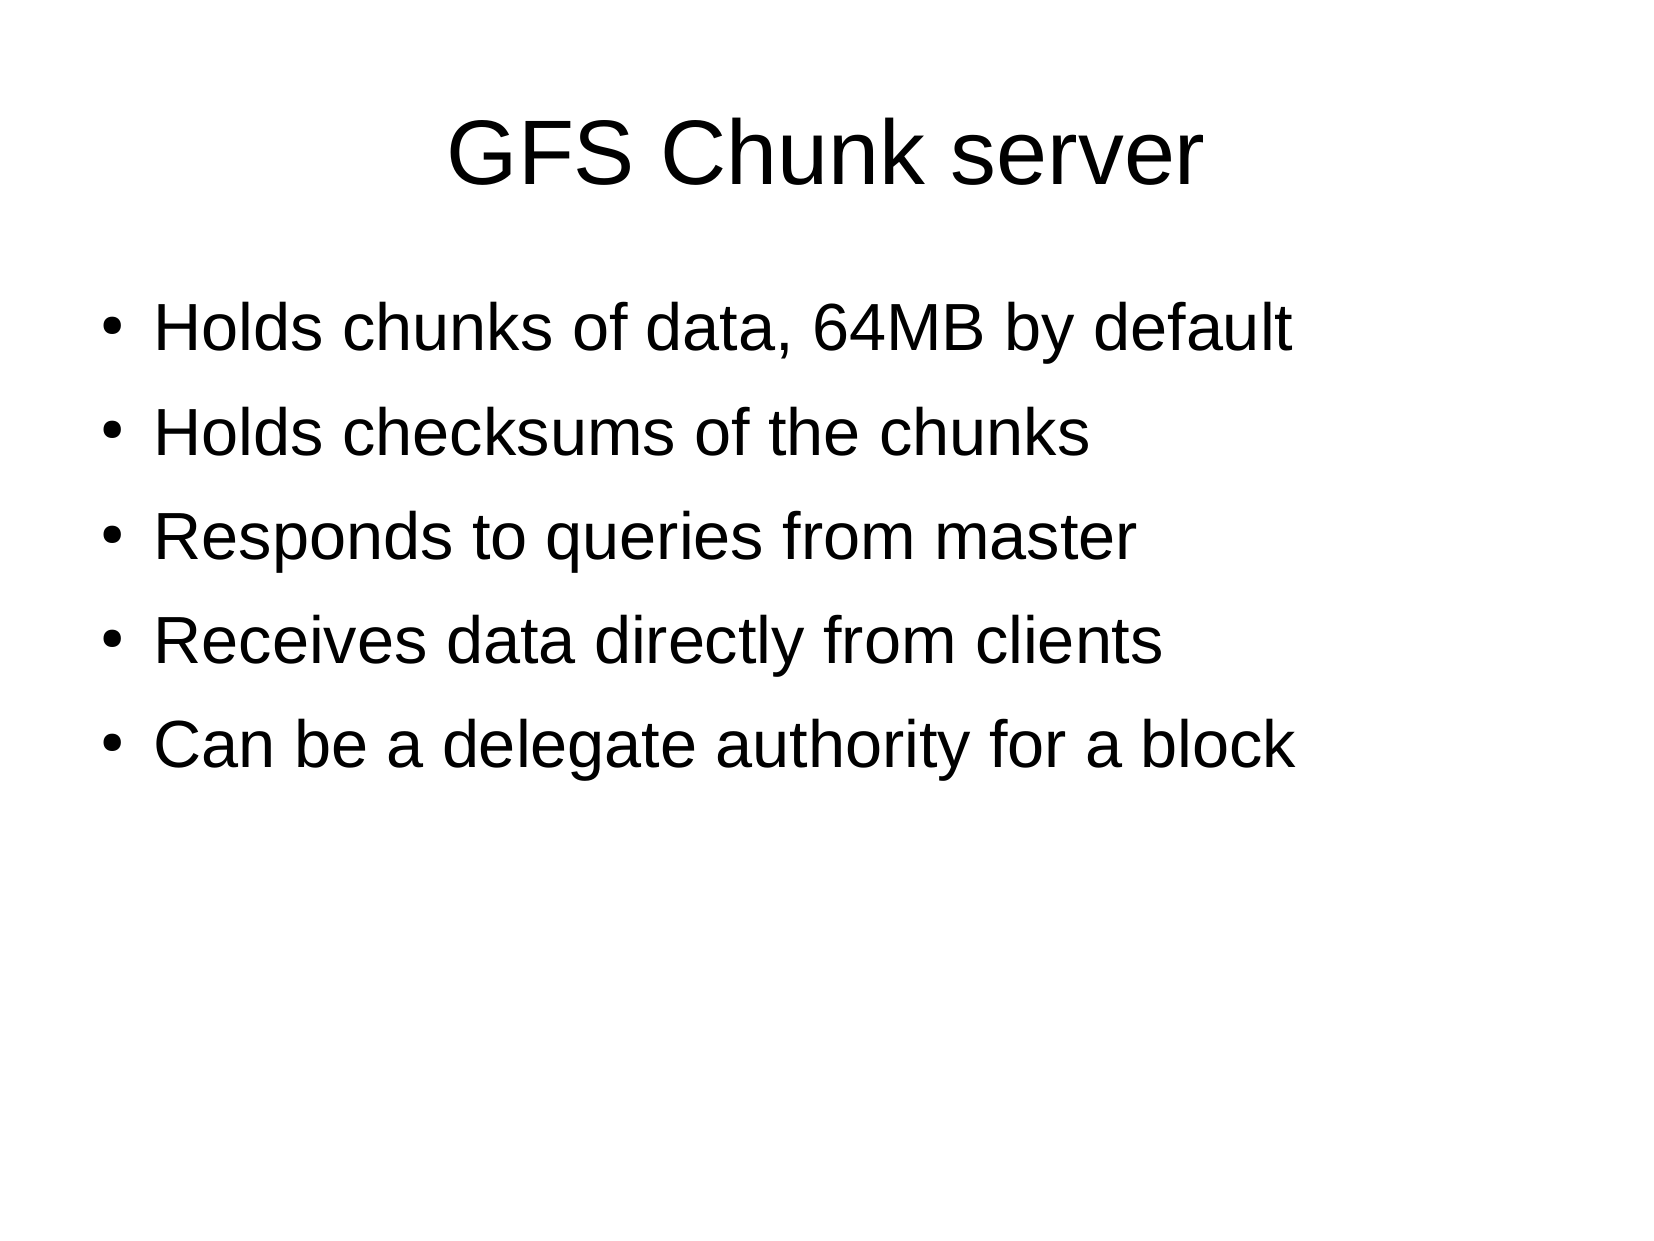

# GFS Chunk server
Holds chunks of data, 64MB by default
Holds checksums of the chunks
Responds to queries from master
Receives data directly from clients
Can be a delegate authority for a block